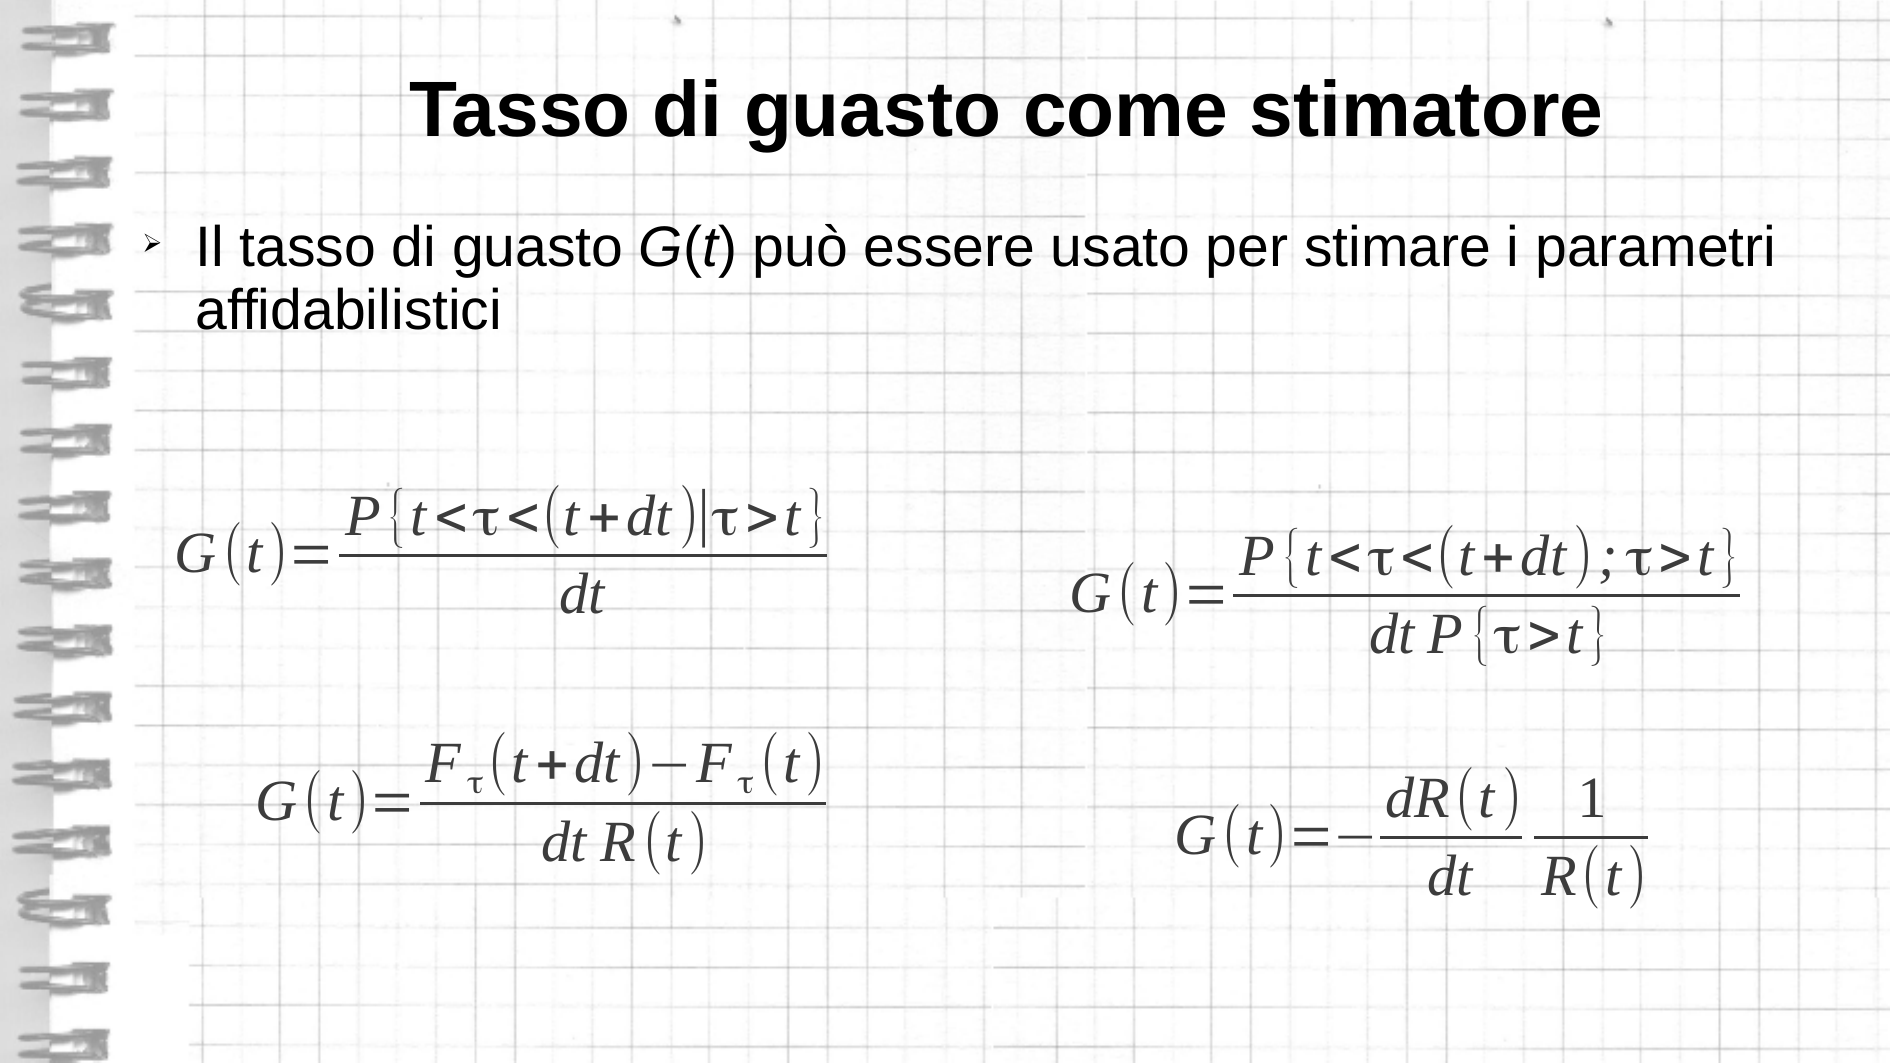

# Tasso di guasto come stimatore
Il tasso di guasto G(t) può essere usato per stimare i parametri affidabilistici